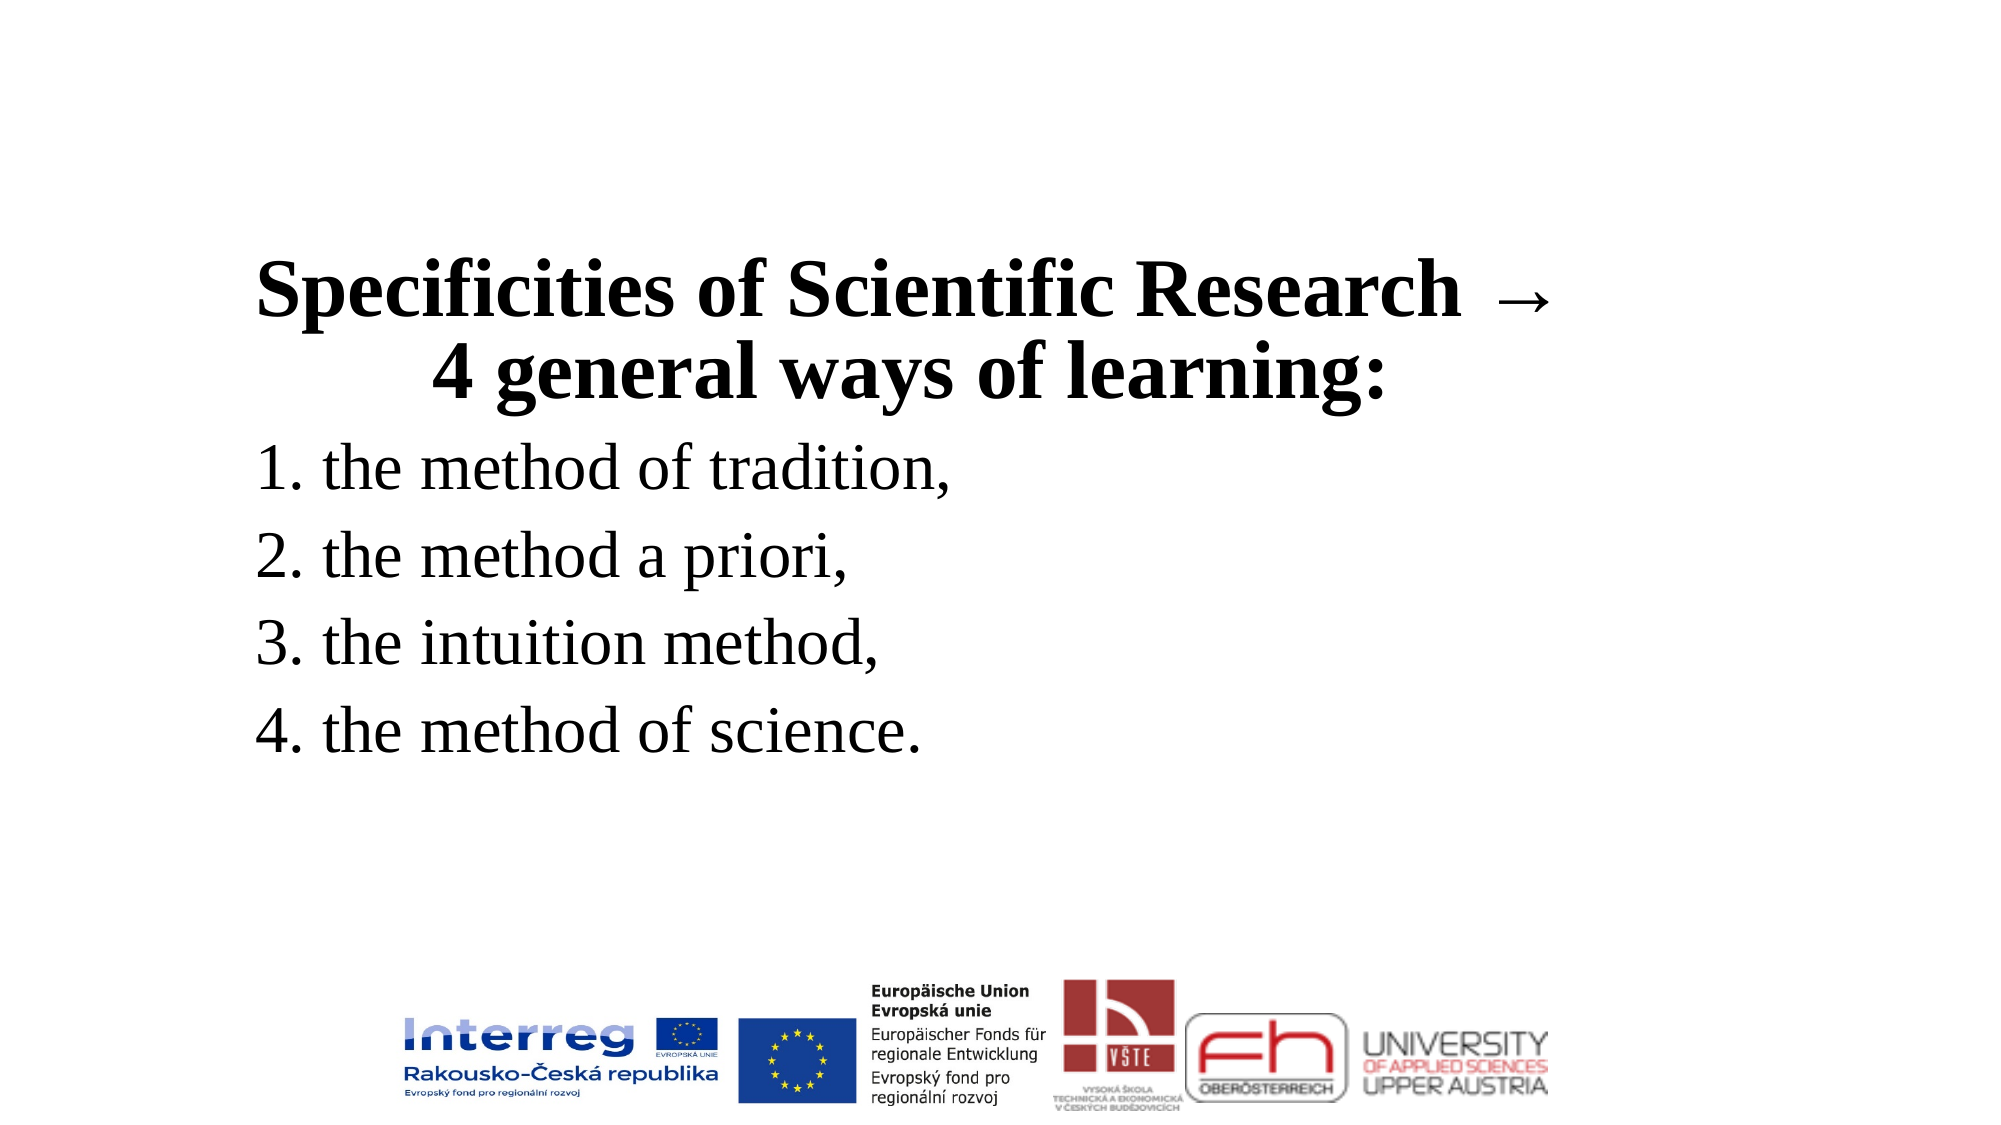

Specificities of Scientific Research → 4 general ways of learning:
1. the method of tradition,
2. the method a priori,
3. the intuition method,
4. the method of science.
#